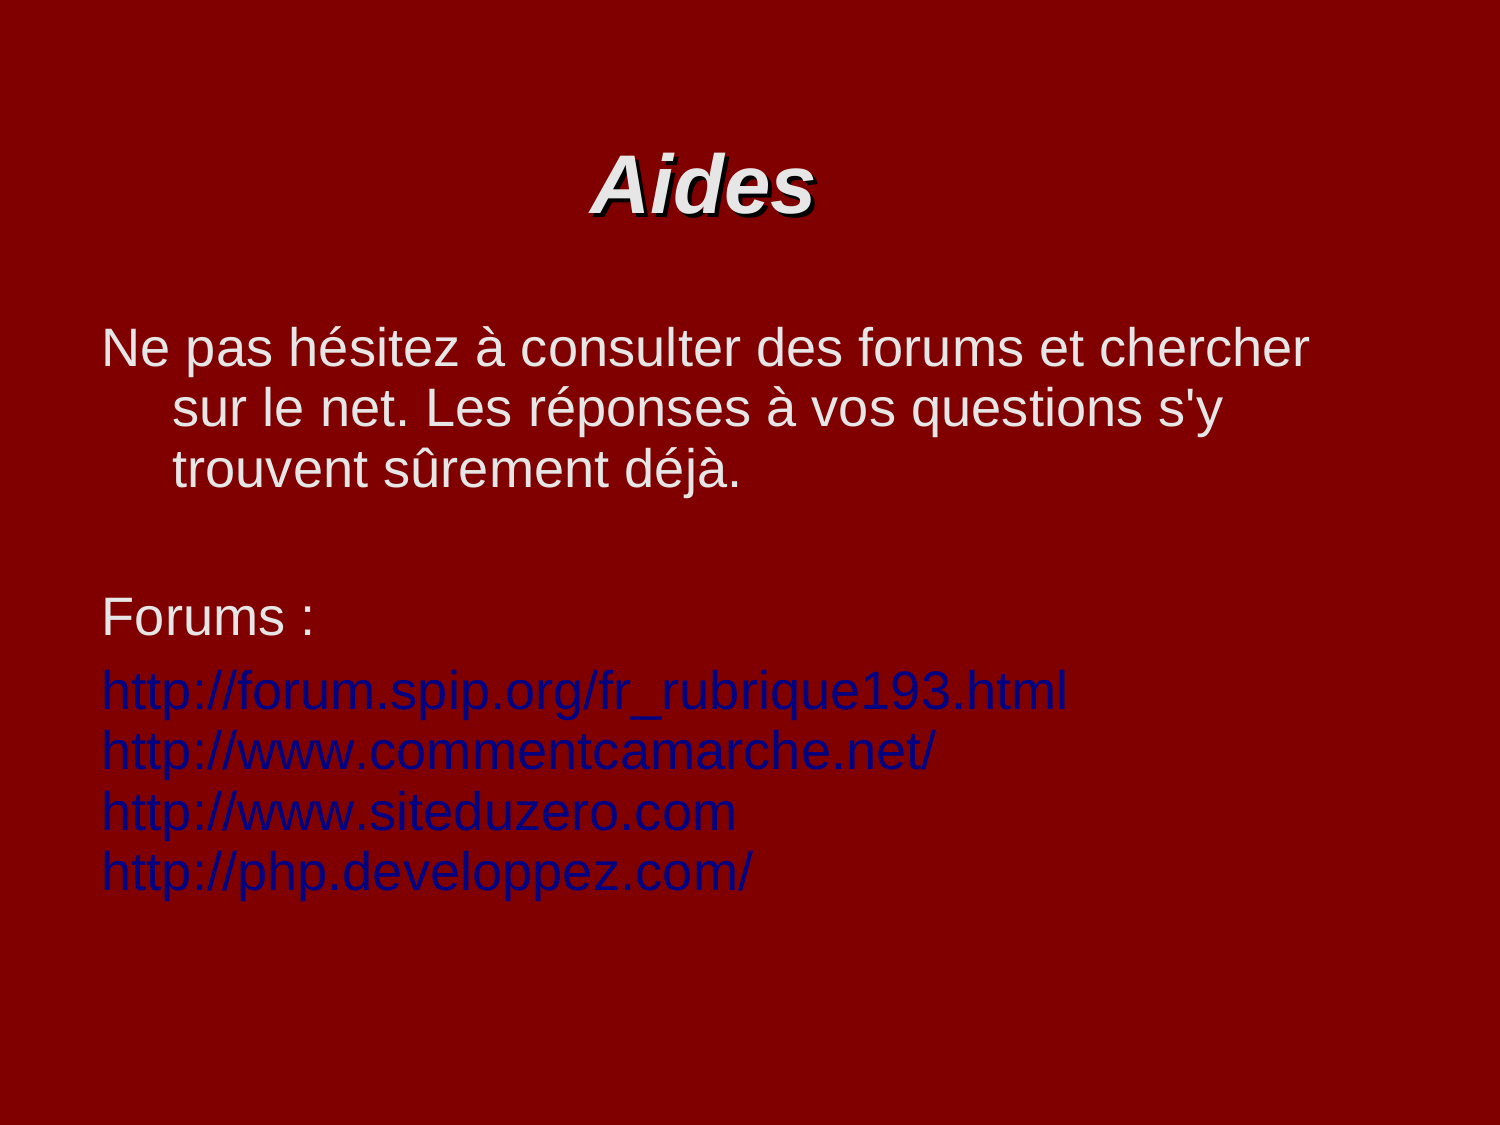

# Aides
Ne pas hésitez à consulter des forums et chercher sur le net. Les réponses à vos questions s'y trouvent sûrement déjà.
Forums :
http://forum.spip.org/fr_rubrique193.html
http://www.commentcamarche.net/
http://www.siteduzero.com
http://php.developpez.com/